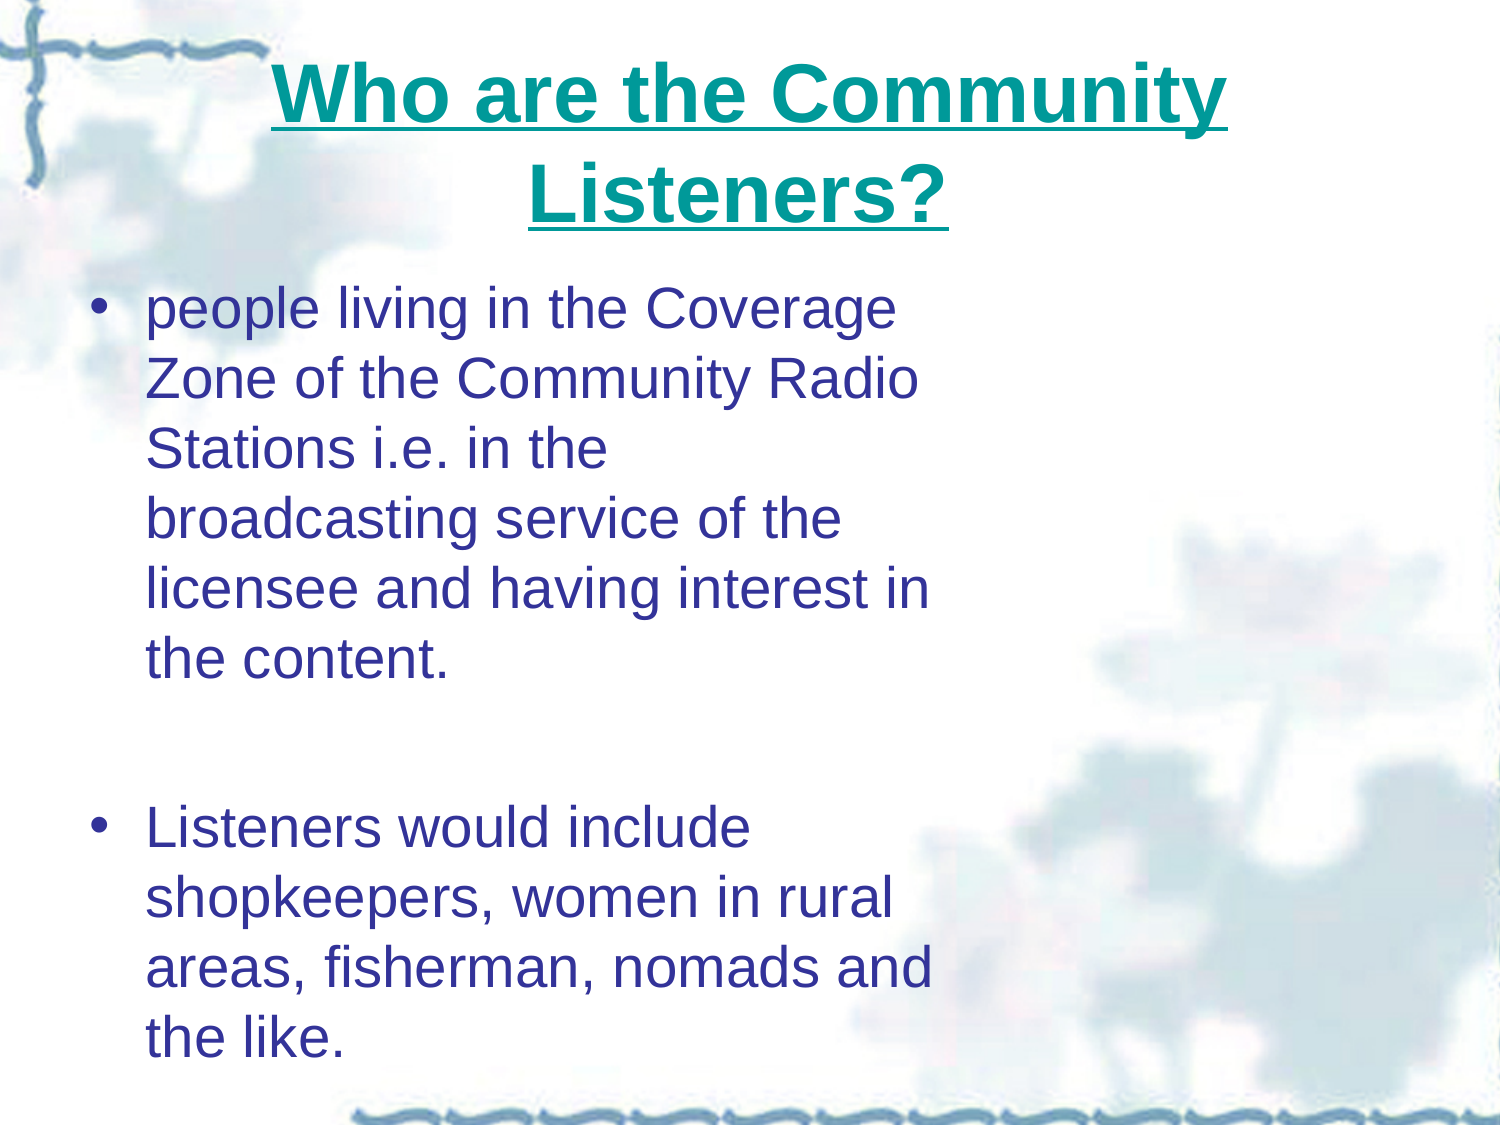

# Who are the Community Listeners?
people living in the Coverage Zone of the Community Radio Stations i.e. in the broadcasting service of the licensee and having interest in the content.
Listeners would include shopkeepers, women in rural areas, fisherman, nomads and the like.